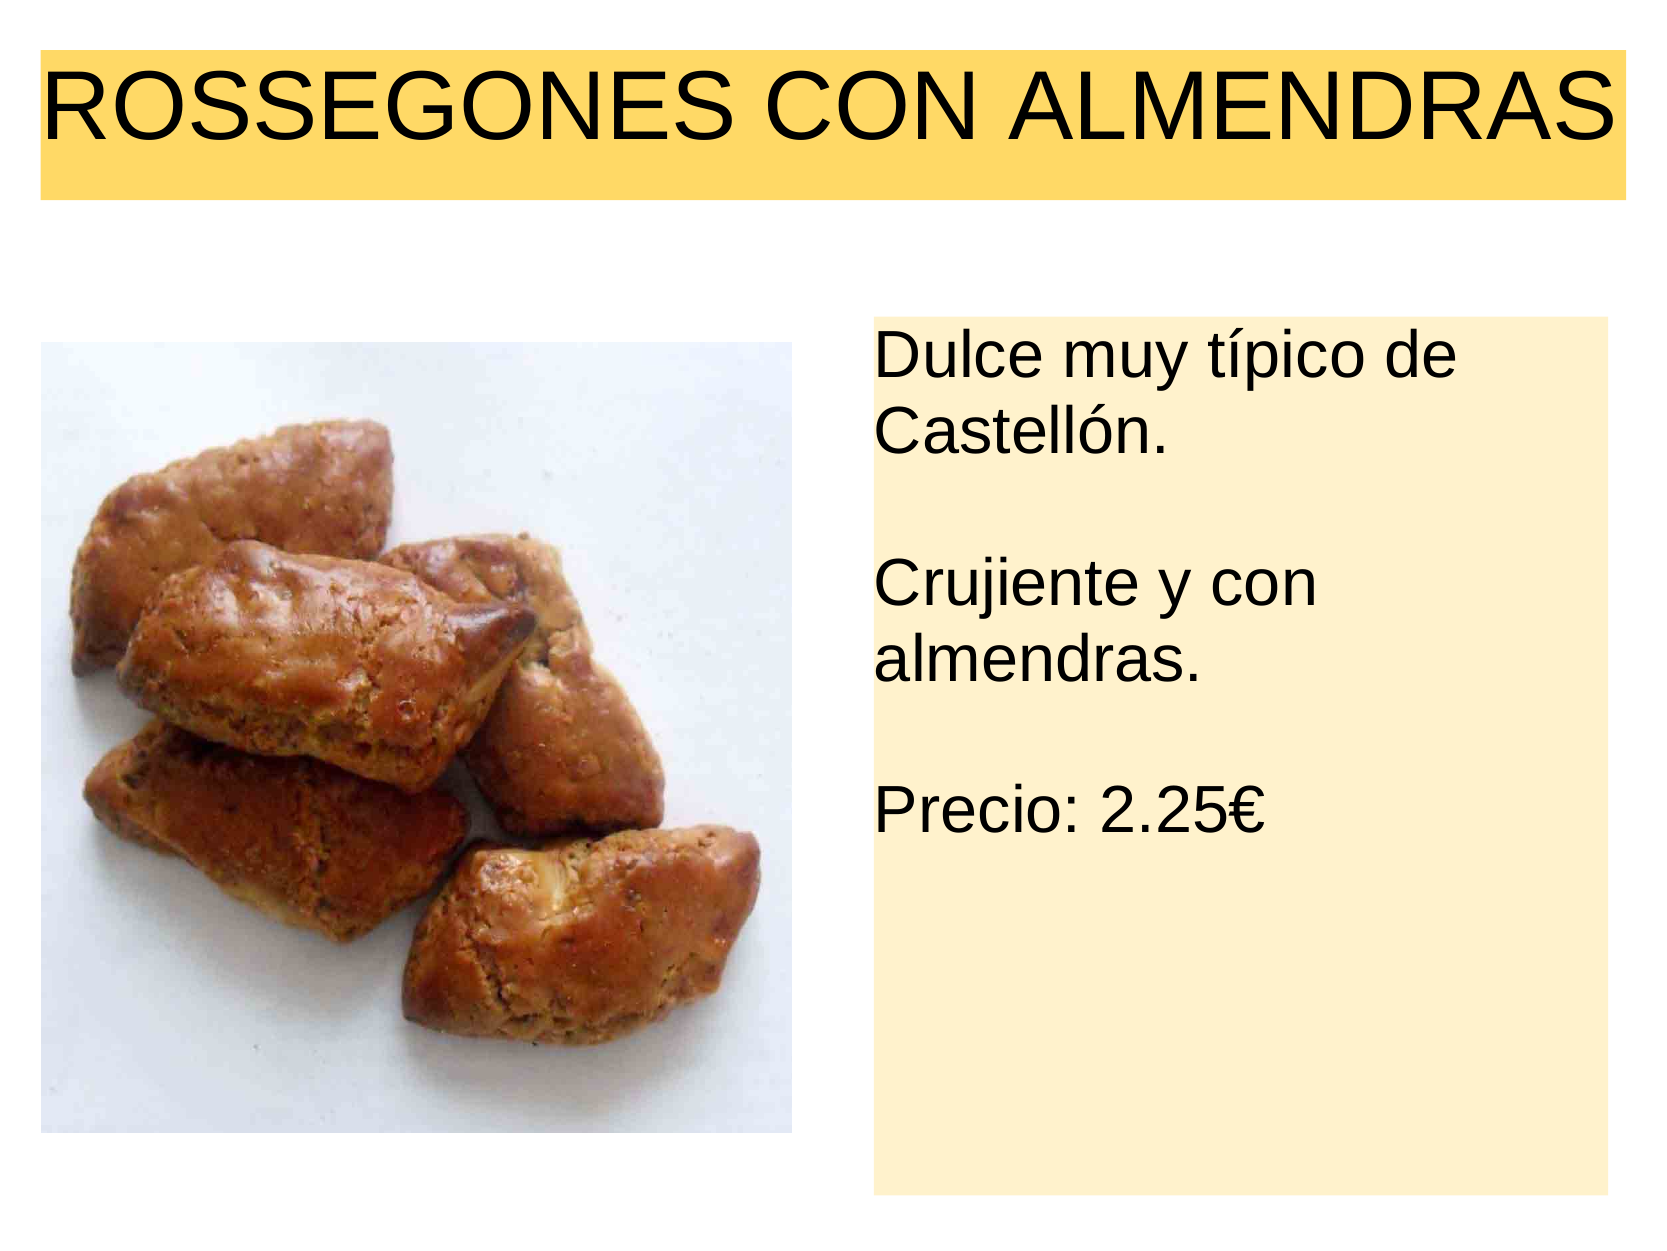

# ROSSEGONES CON ALMENDRAS
Dulce muy típico de Castellón.
Crujiente y con almendras.
Precio: 2.25€